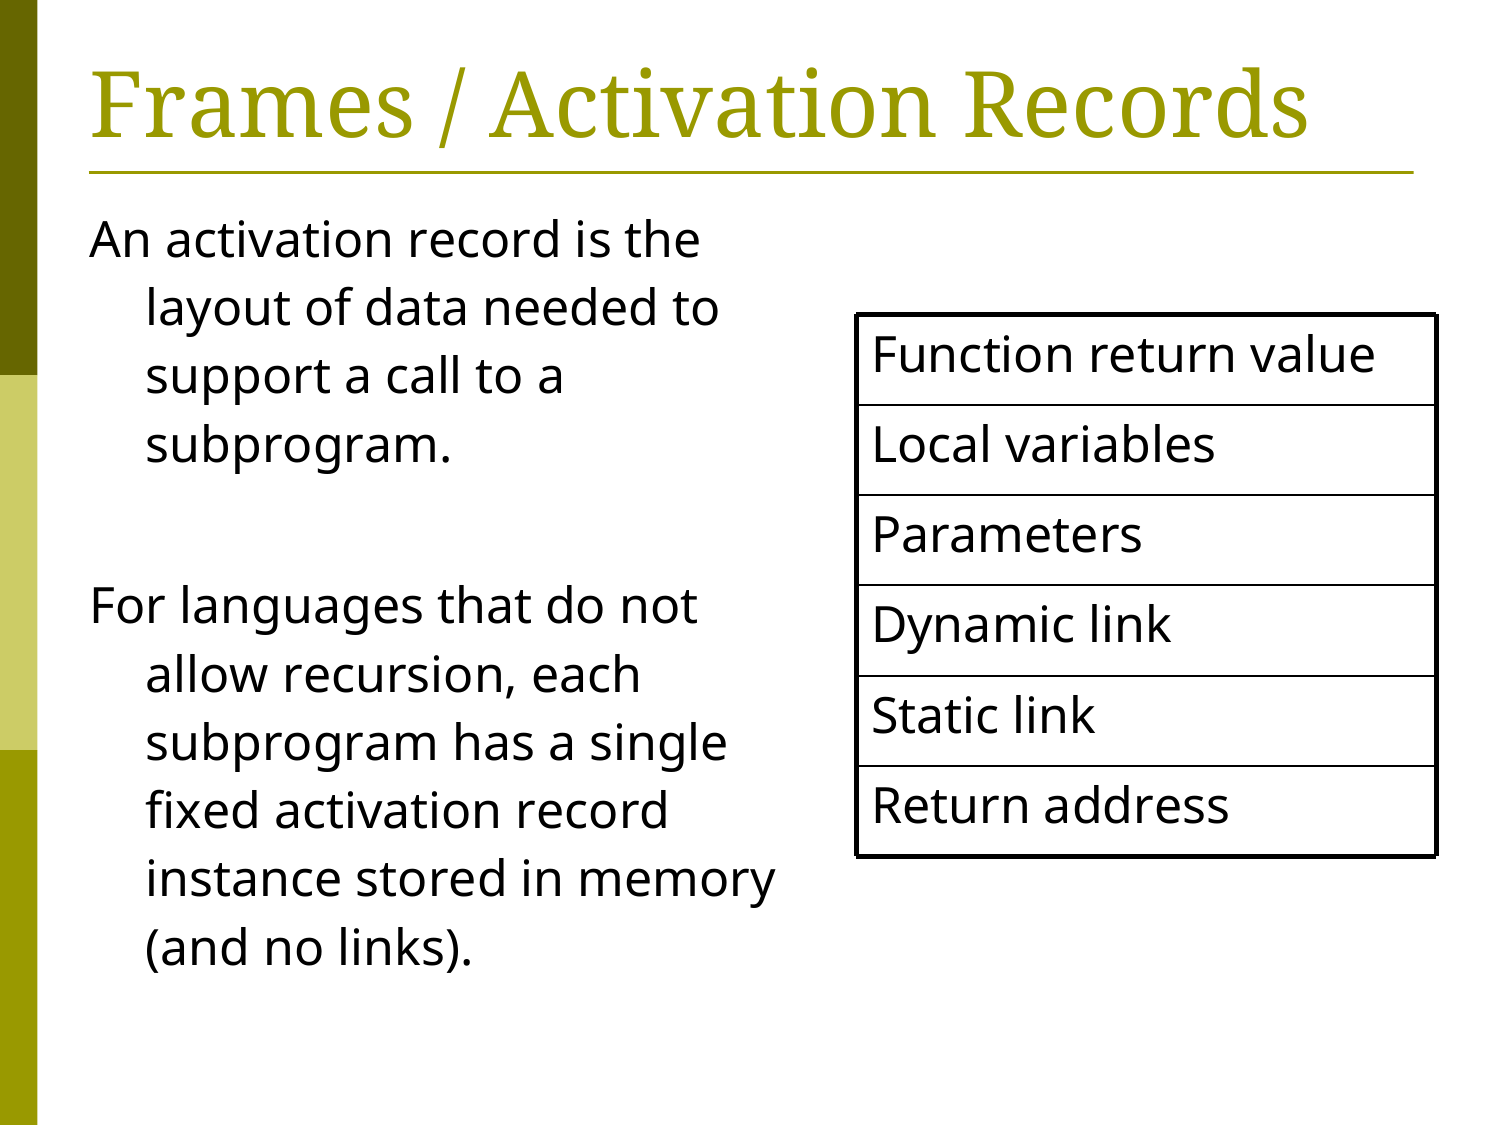

# Frames / Activation Records
An activation record is the layout of data needed to support a call to a subprogram.
For languages that do not allow recursion, each subprogram has a single fixed activation record instance stored in memory (and no links).
Function return value
Local variables
Parameters
Dynamic link
Static link
Return address